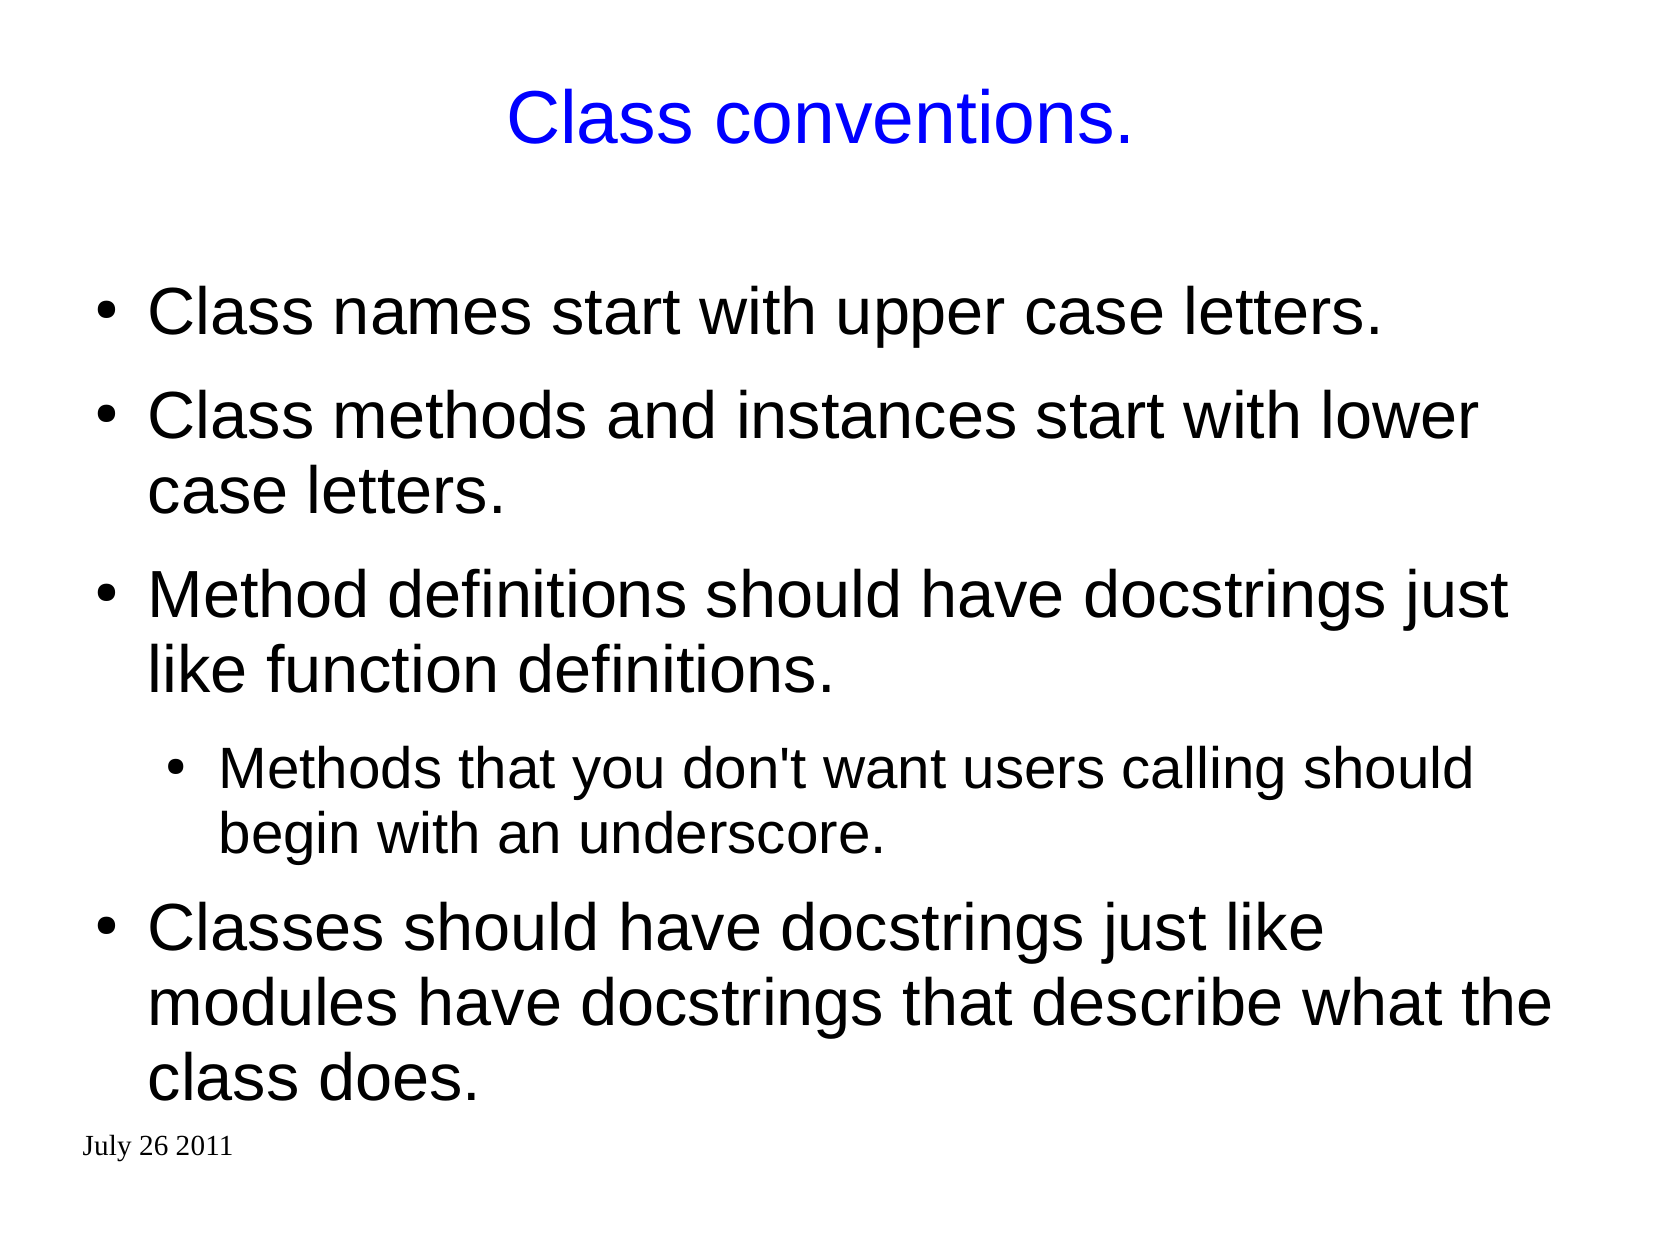

# Class conventions.
Class names start with upper case letters.
Class methods and instances start with lower case letters.
Method definitions should have docstrings just like function definitions.
Methods that you don't want users calling should begin with an underscore.
Classes should have docstrings just like modules have docstrings that describe what the class does.
July 26 2011